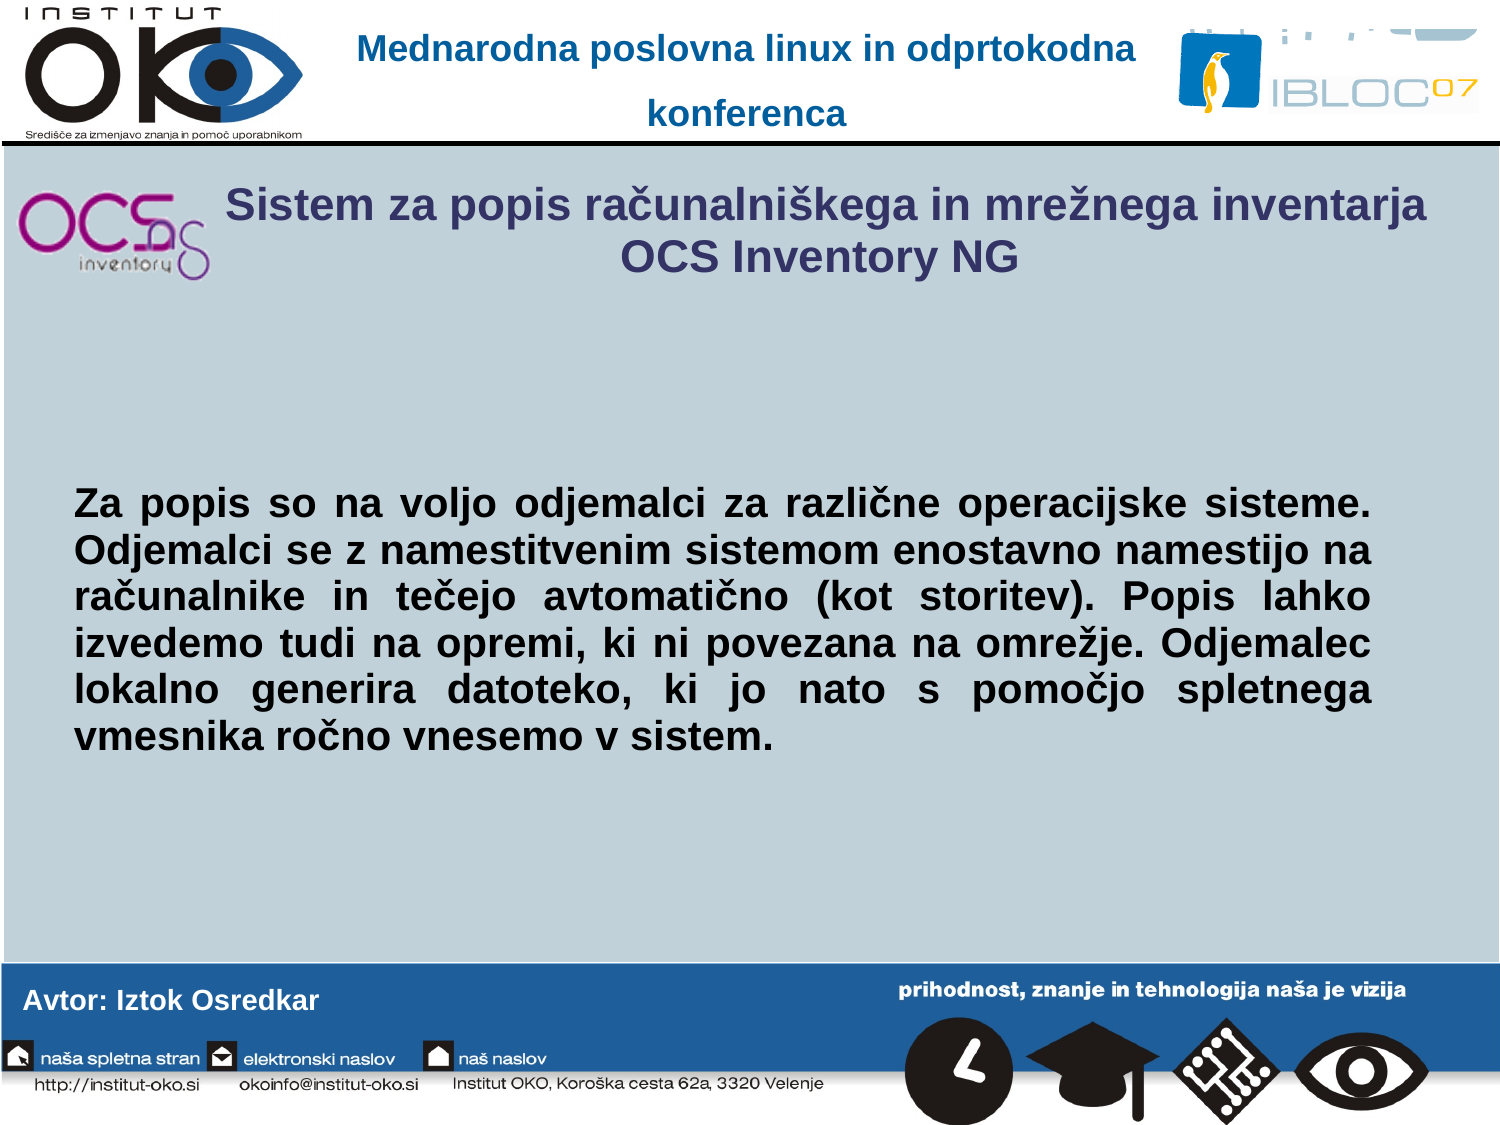

Mednarodna poslovna linux in odprtokodna
konferenca
Avtor: Iztok Osredkar
Sistem za popis računalniškega in mrežnega inventarja
OCS Inventory NG
# Za popis so na voljo odjemalci za različne operacijske sisteme. Odjemalci se z namestitvenim sistemom enostavno namestijo na računalnike in tečejo avtomatično (kot storitev). Popis lahko izvedemo tudi na opremi, ki ni povezana na omrežje. Odjemalec lokalno generira datoteko, ki jo nato s pomočjo spletnega vmesnika ročno vnesemo v sistem.